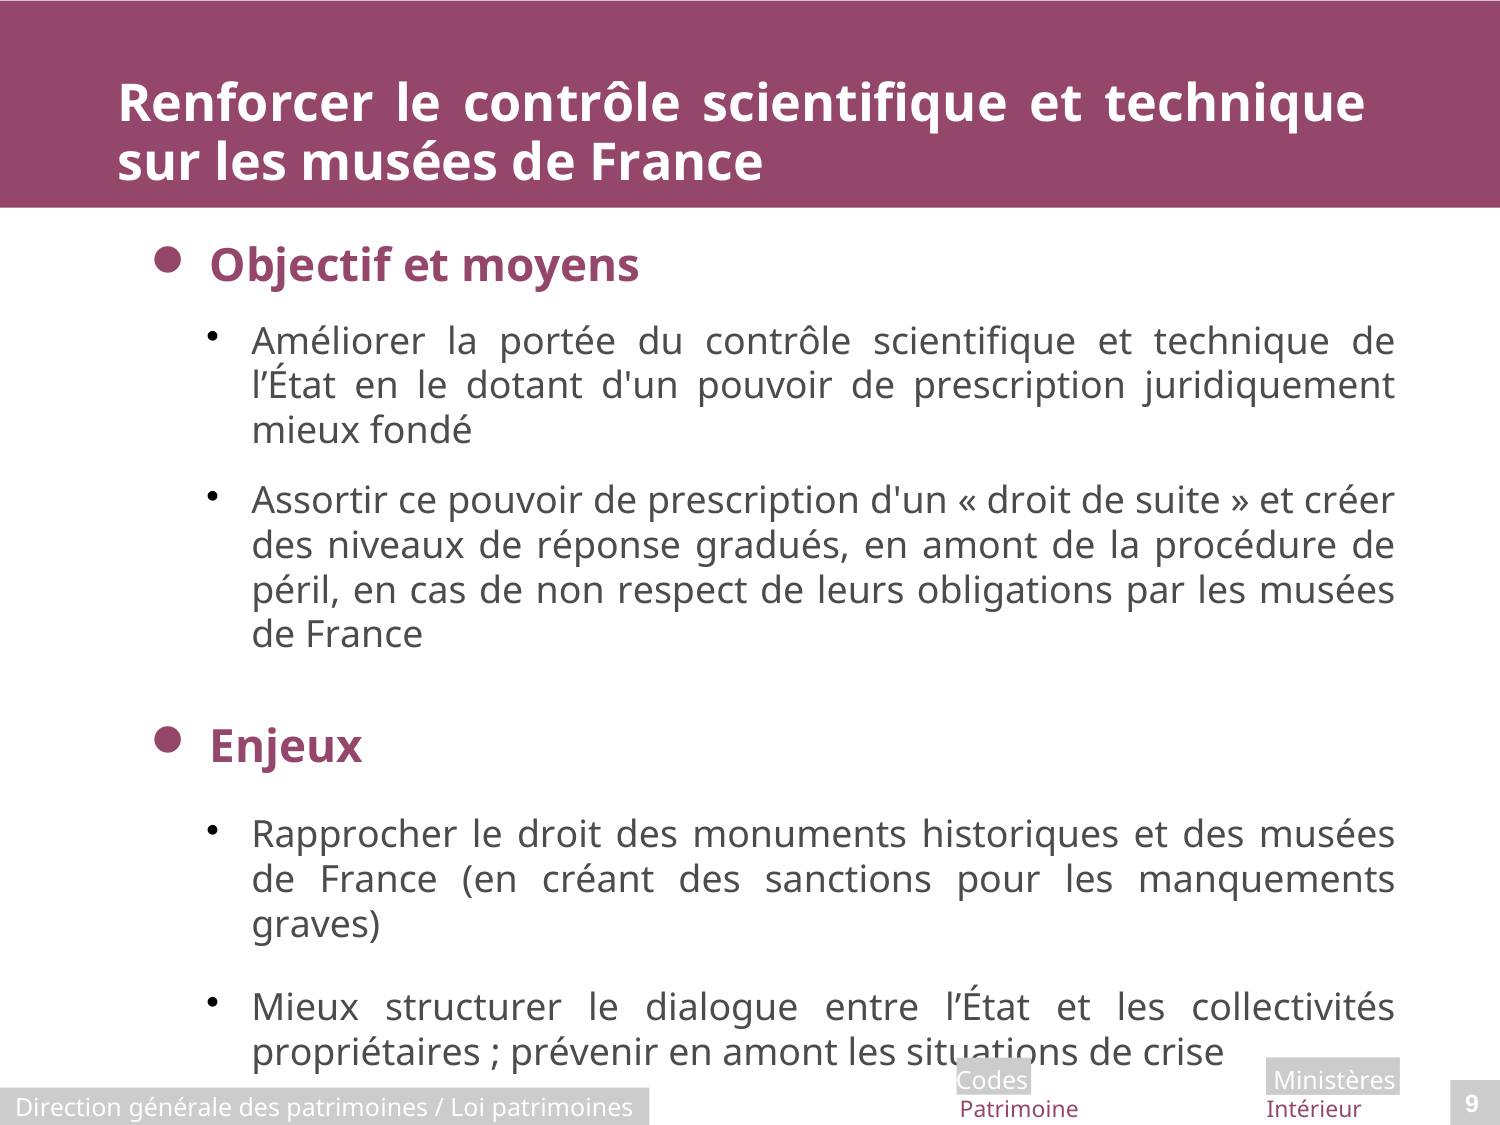

Renforcer le contrôle scientifique et technique sur les musées de France
# Objectif et moyens
Améliorer la portée du contrôle scientifique et technique de l’État en le dotant d'un pouvoir de prescription juridiquement mieux fondé
Assortir ce pouvoir de prescription d'un « droit de suite » et créer des niveaux de réponse gradués, en amont de la procédure de péril, en cas de non respect de leurs obligations par les musées de France
Enjeux
Rapprocher le droit des monuments historiques et des musées de France (en créant des sanctions pour les manquements graves)
Mieux structurer le dialogue entre l’État et les collectivités propriétaires ; prévenir en amont les situations de crise
Codes
Ministères
Ministères
Patrimoine
Intérieur